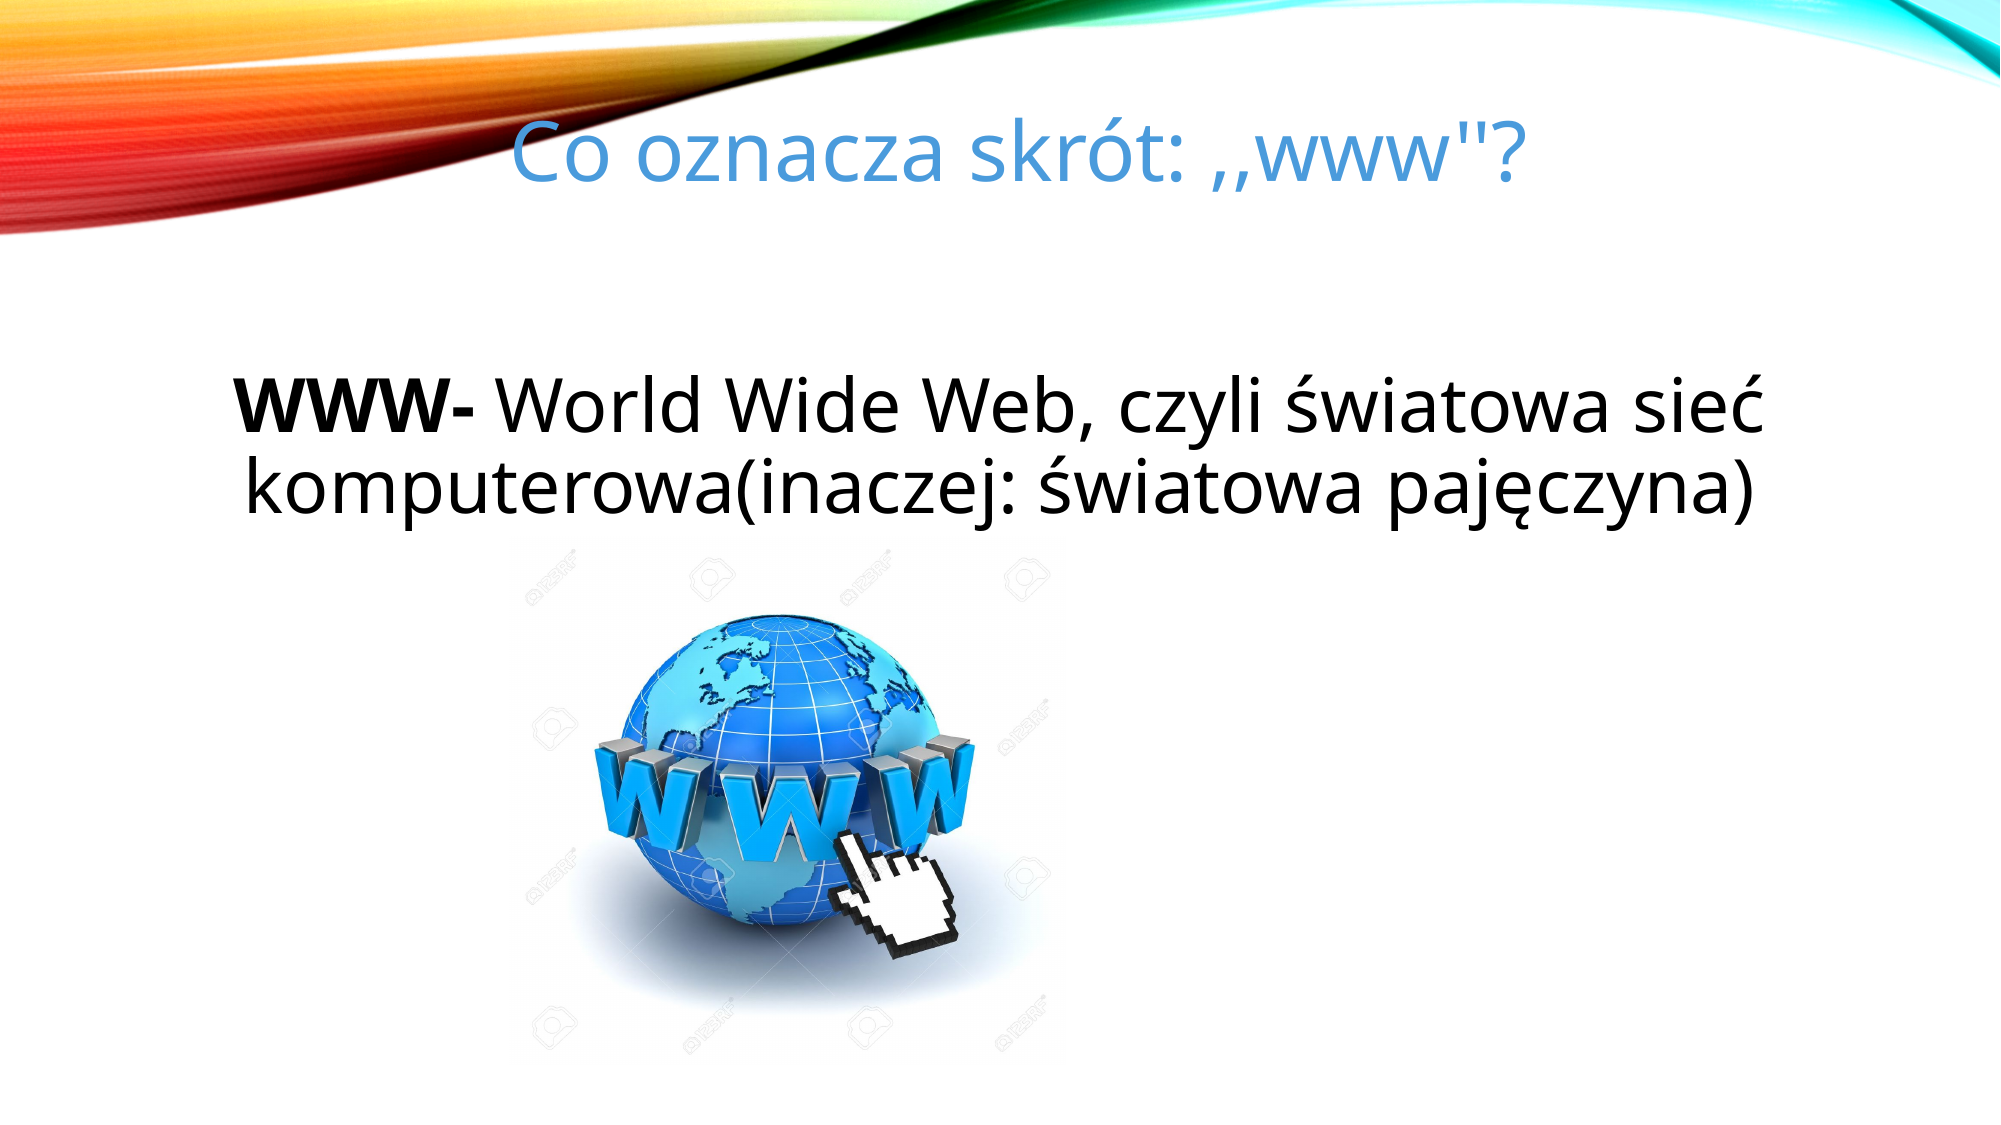

# Co oznacza skrót: ,,www''?
WWW- World Wide Web, czyli światowa sieć komputerowa(inaczej: światowa pajęczyna)